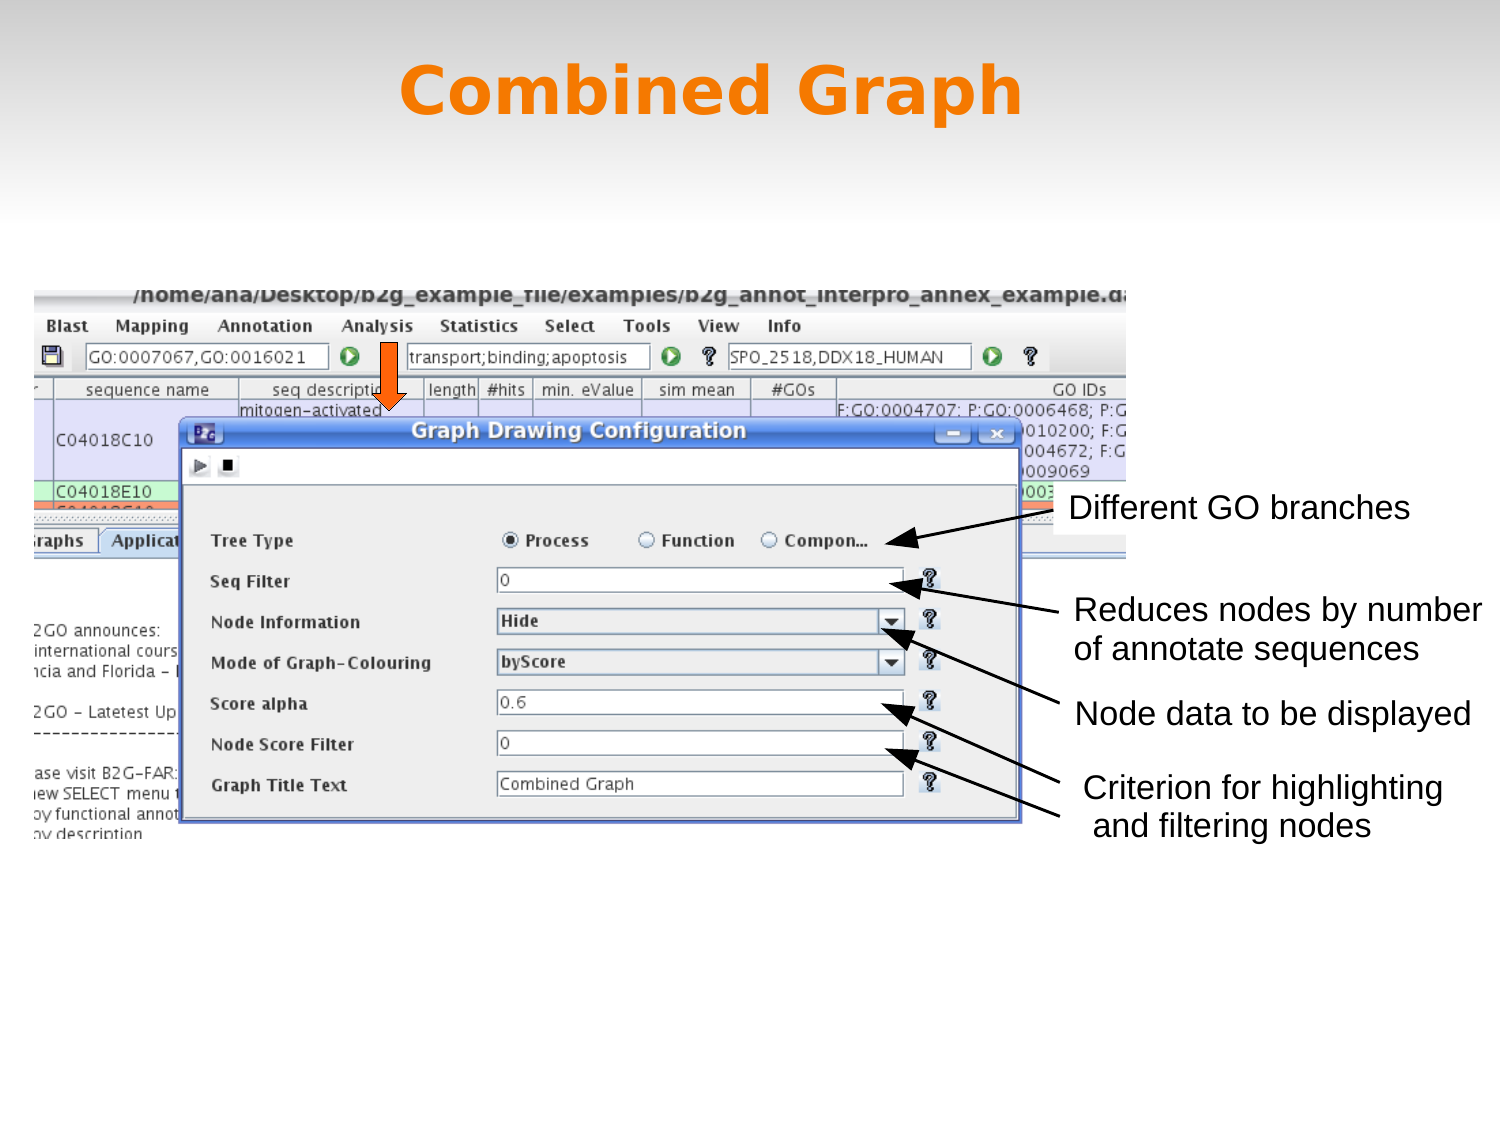

# Combined Graph
Different GO branches
Reduces nodes by number
of annotate sequences
Node data to be displayed
Criterion for highlighting
 and filtering nodes